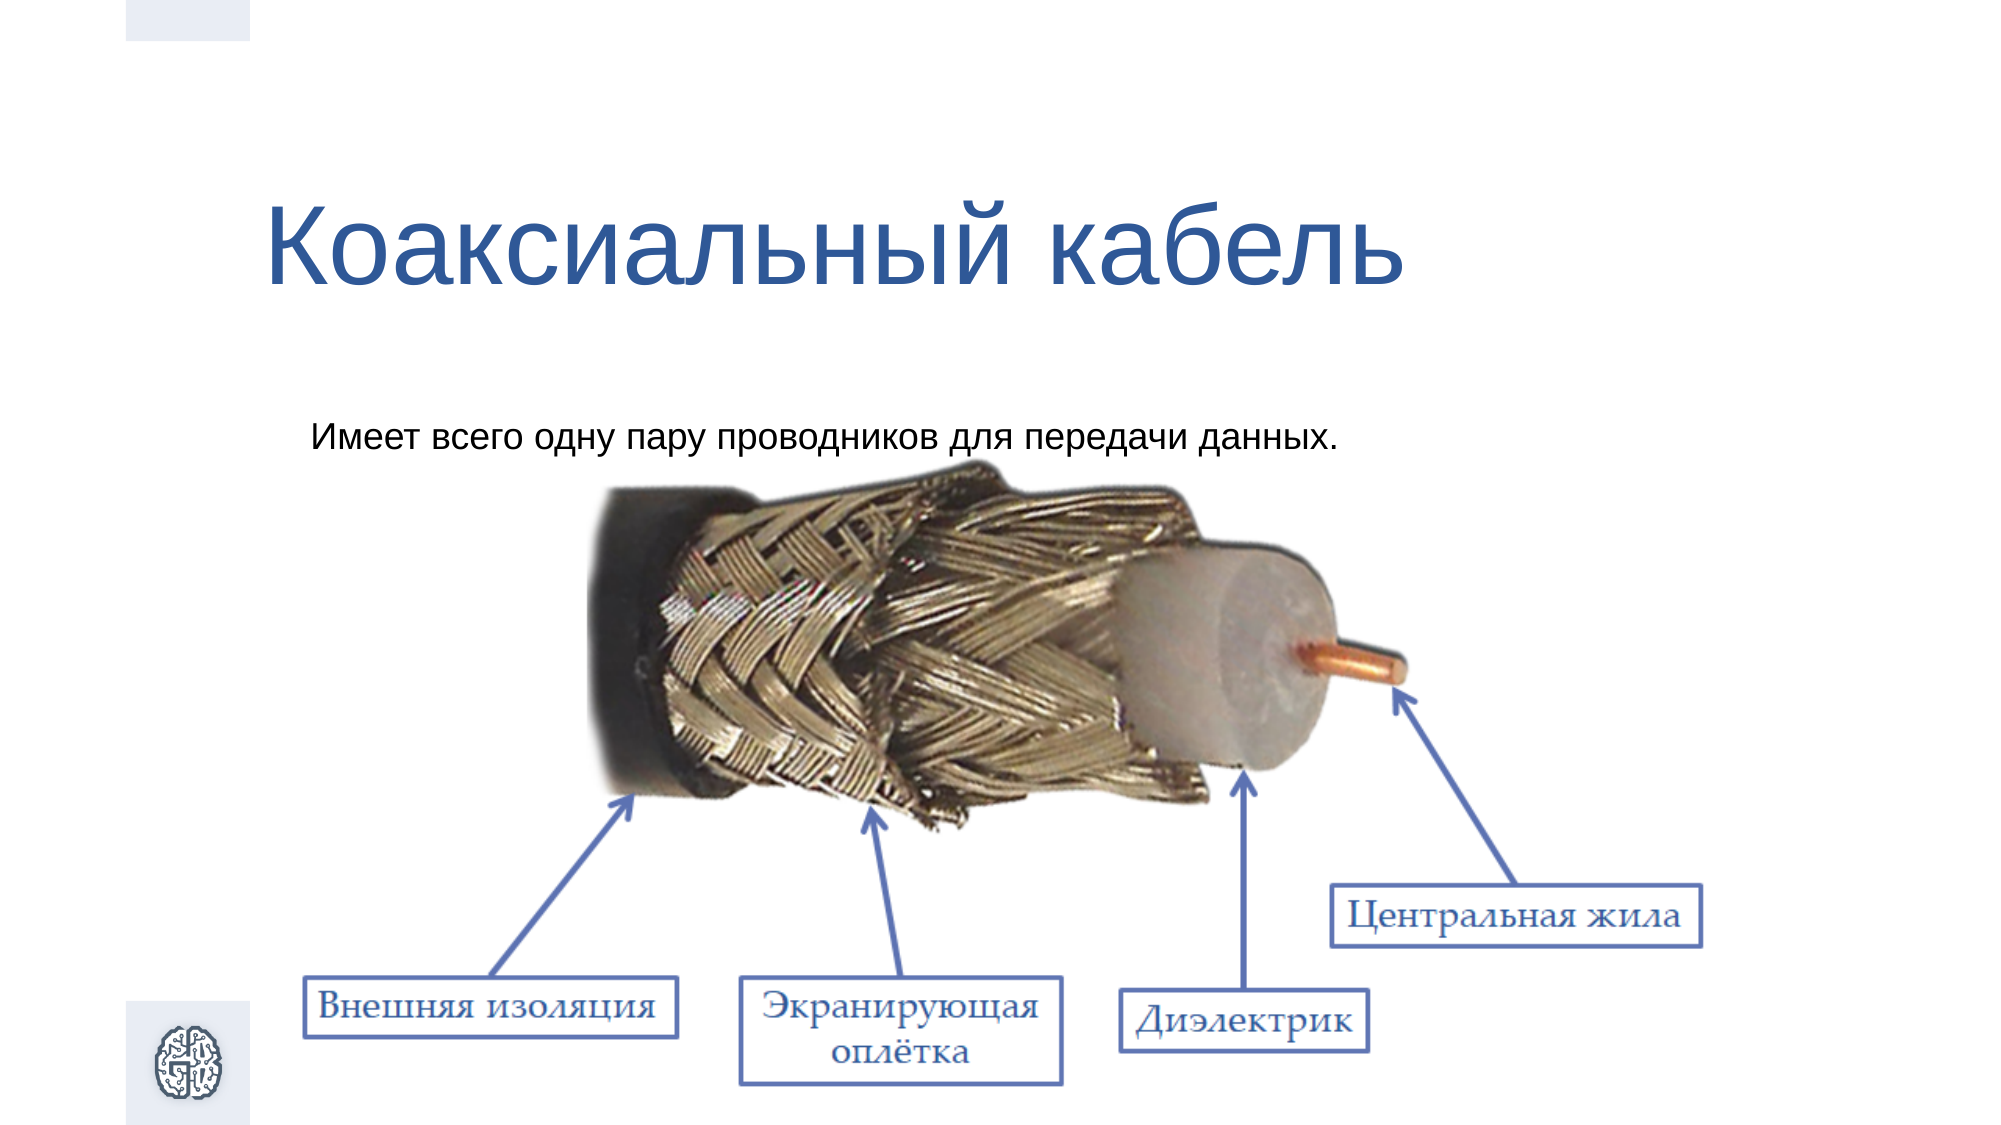

# Коаксиальный кабель
Имеет всего одну пару проводников для передачи данных.